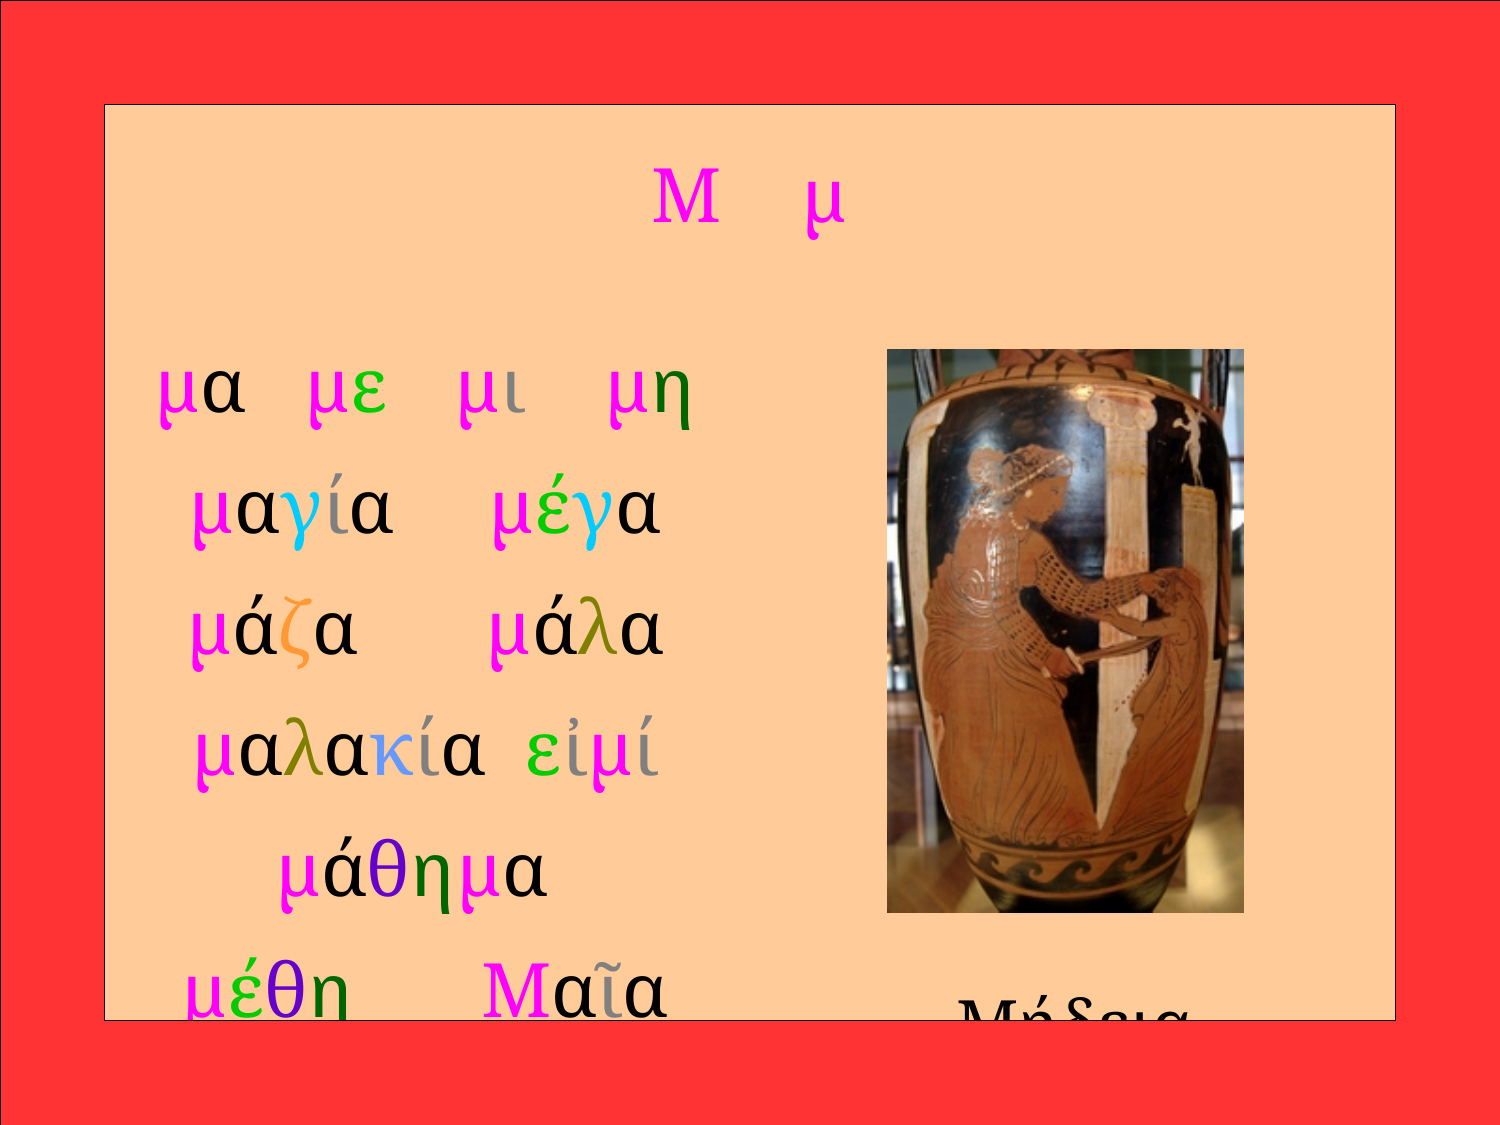

# Μ	μ
μα	με	μι	μη
μαγία	μέγα
μάζα	μάλα
μαλακία εἰμί
μάθημα
μέθη 	Μαῖα
Μήδεια